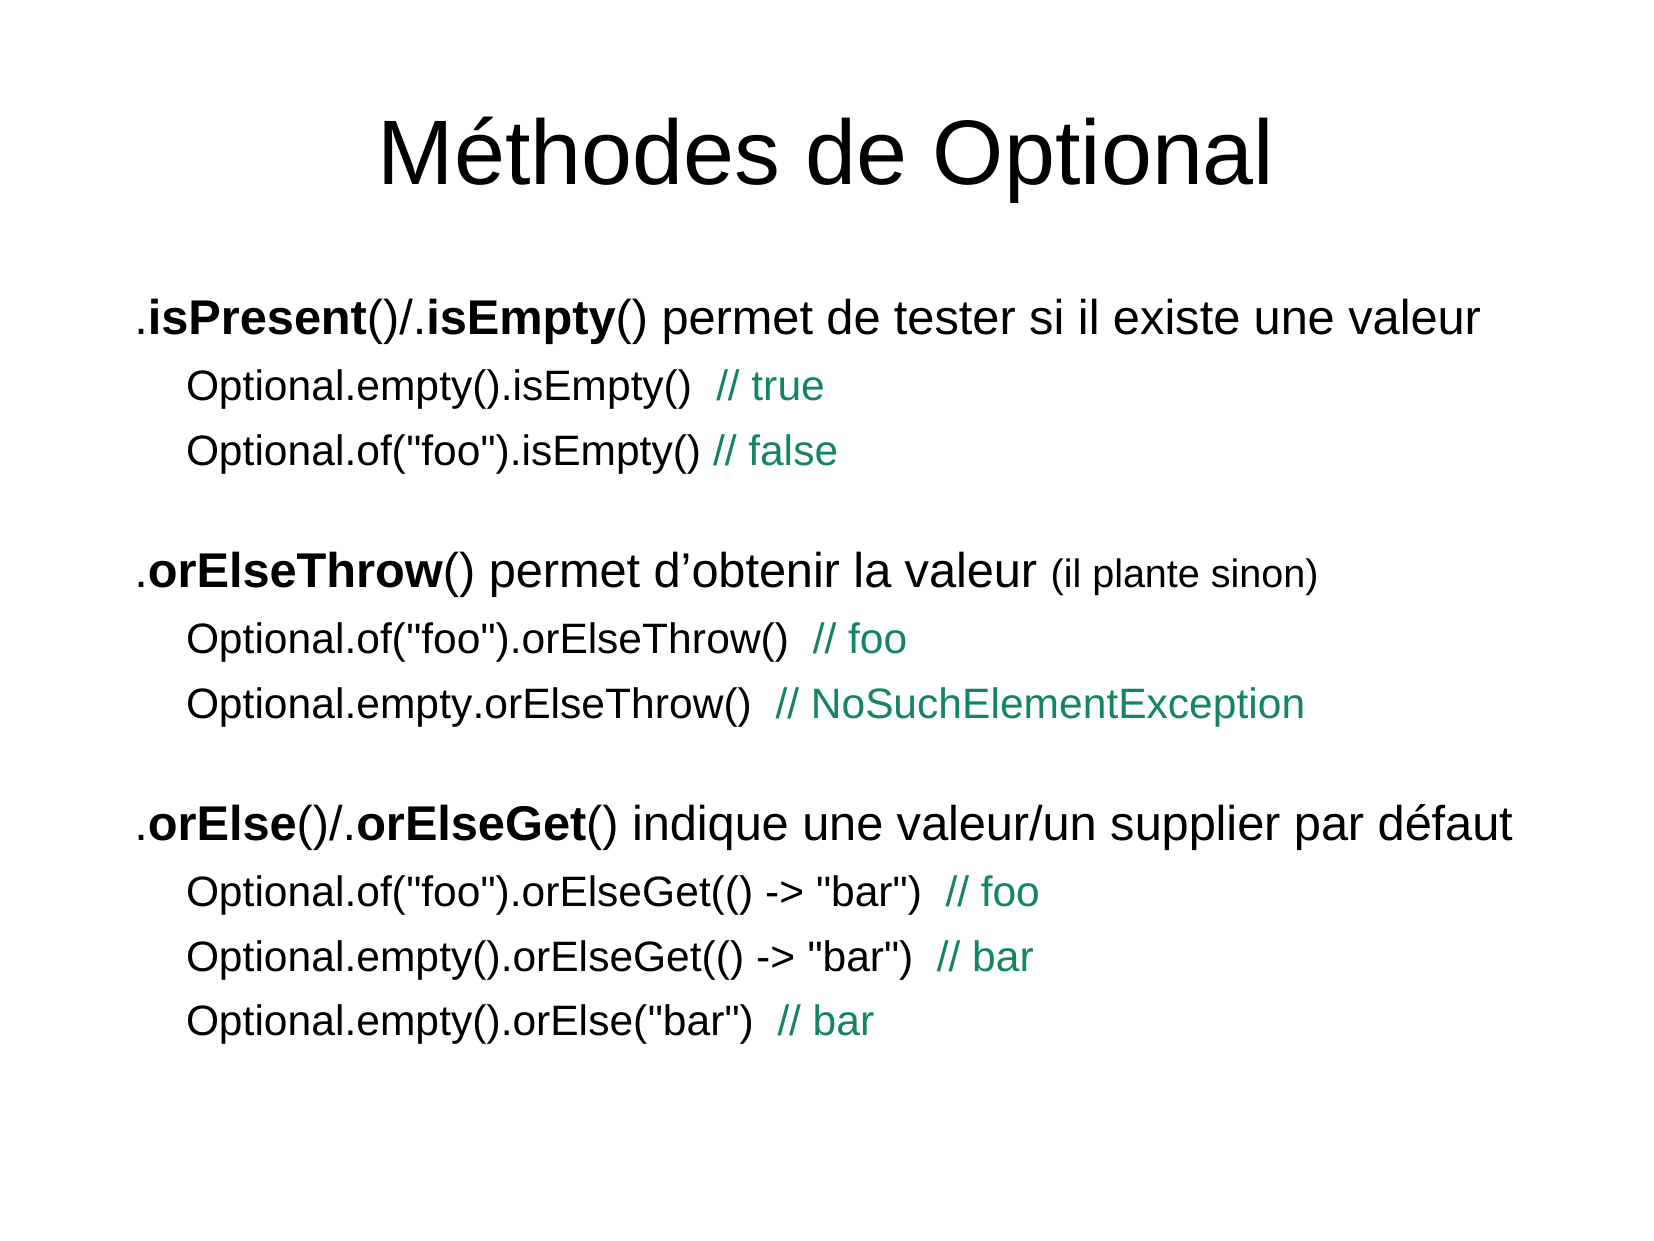

# Méthodes de Optional
.isPresent()/.isEmpty() permet de tester si il existe une valeur
Optional.empty().isEmpty() // true
Optional.of("foo").isEmpty() // false
.orElseThrow() permet d’obtenir la valeur (il plante sinon)
Optional.of("foo").orElseThrow() // foo
Optional.empty.orElseThrow() // NoSuchElementException
.orElse()/.orElseGet() indique une valeur/un supplier par défaut
Optional.of("foo").orElseGet(() -> "bar") // foo
Optional.empty().orElseGet(() -> "bar") // bar
Optional.empty().orElse("bar") // bar